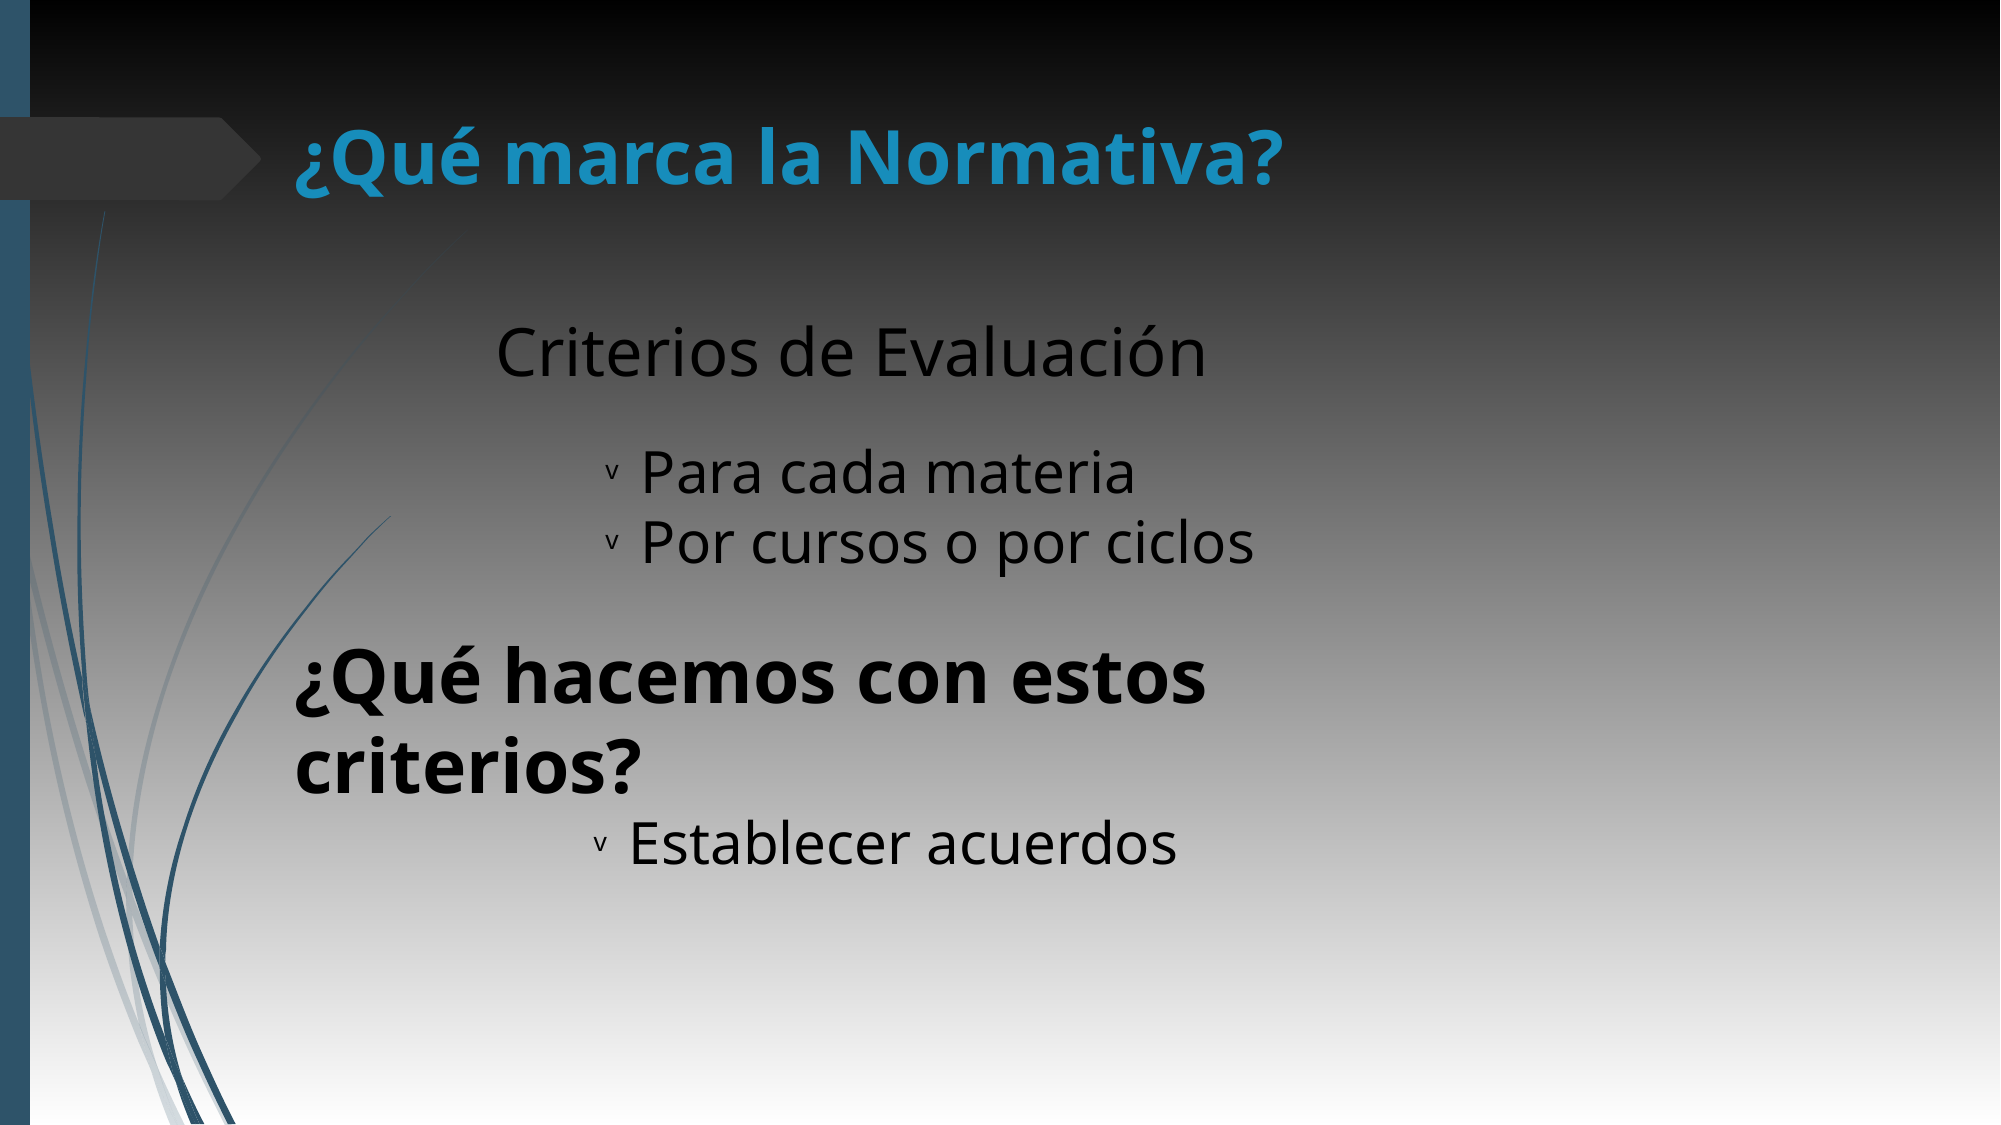

# ¿Qué marca la Normativa?
Criterios de Evaluación
Para cada materia
Por cursos o por ciclos
¿Qué hacemos con estos criterios?
Establecer acuerdos